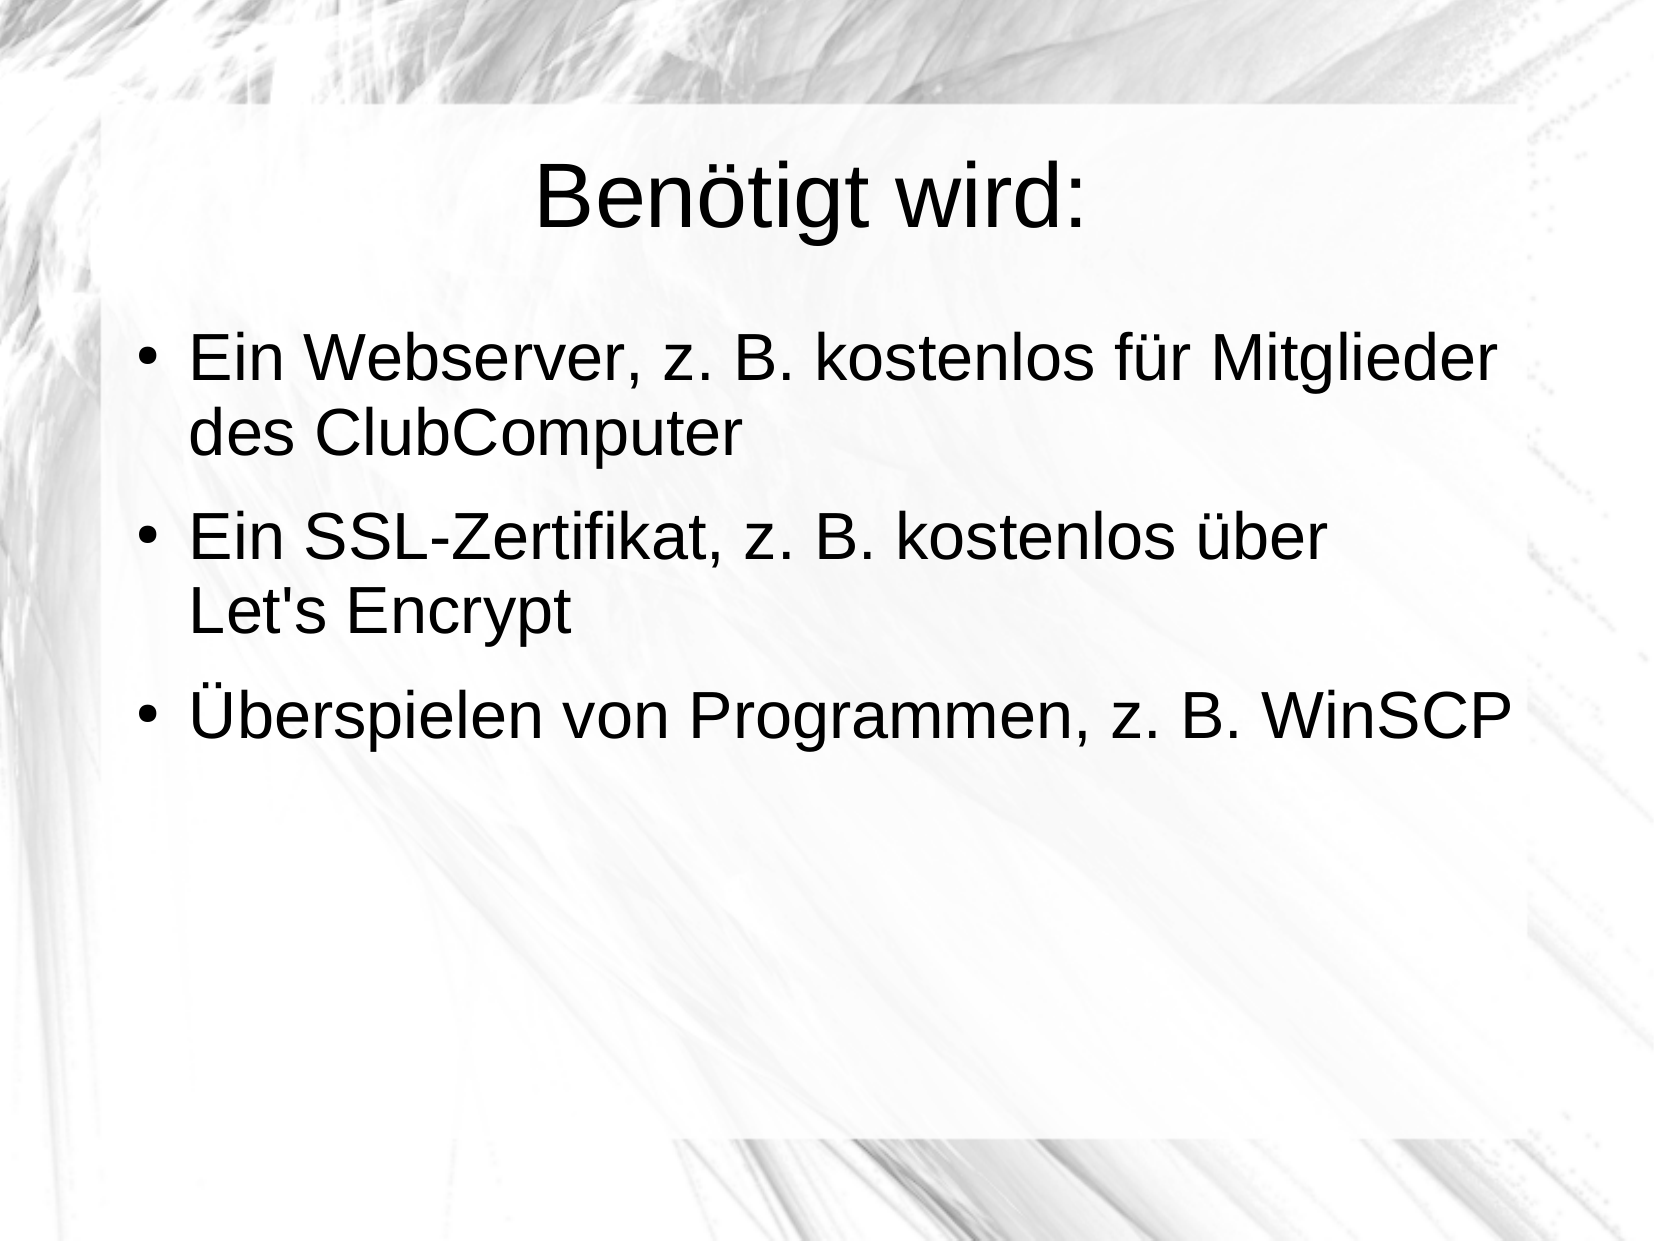

# Benötigt wird:
Ein Webserver, z. B. kostenlos für Mitglieder des ClubComputer
Ein SSL-Zertifikat, z. B. kostenlos über
Let's Encrypt
Überspielen von Programmen, z. B. WinSCP